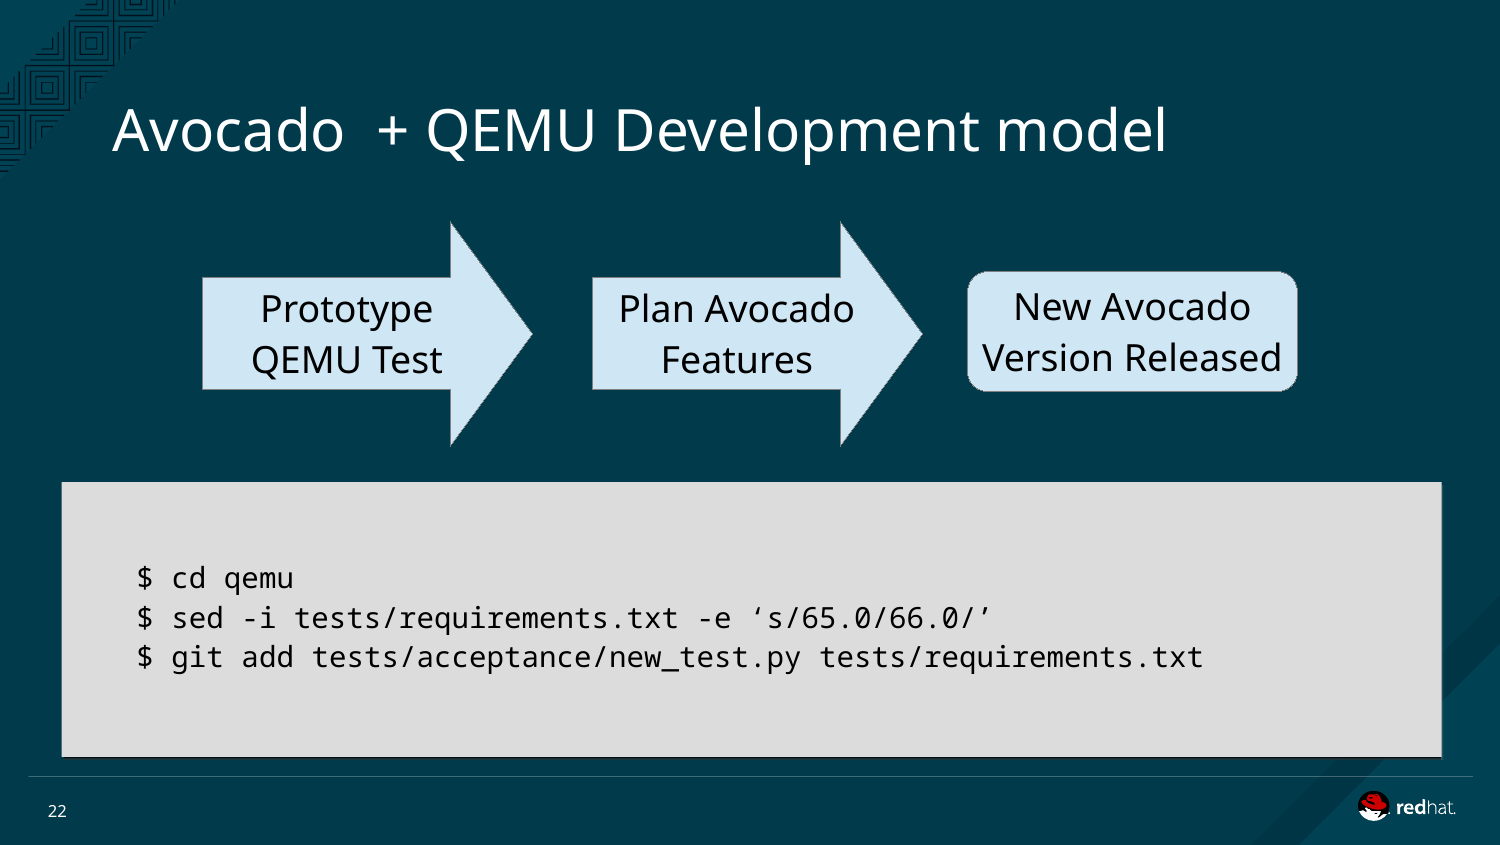

# Avocado + QEMU Development model
Prototype
QEMU Test
Plan Avocado
Features
New Avocado
Version Released
$ cd qemu
$ sed -i tests/requirements.txt -e ‘s/65.0/66.0/’
$ git add tests/acceptance/new_test.py tests/requirements.txt
22